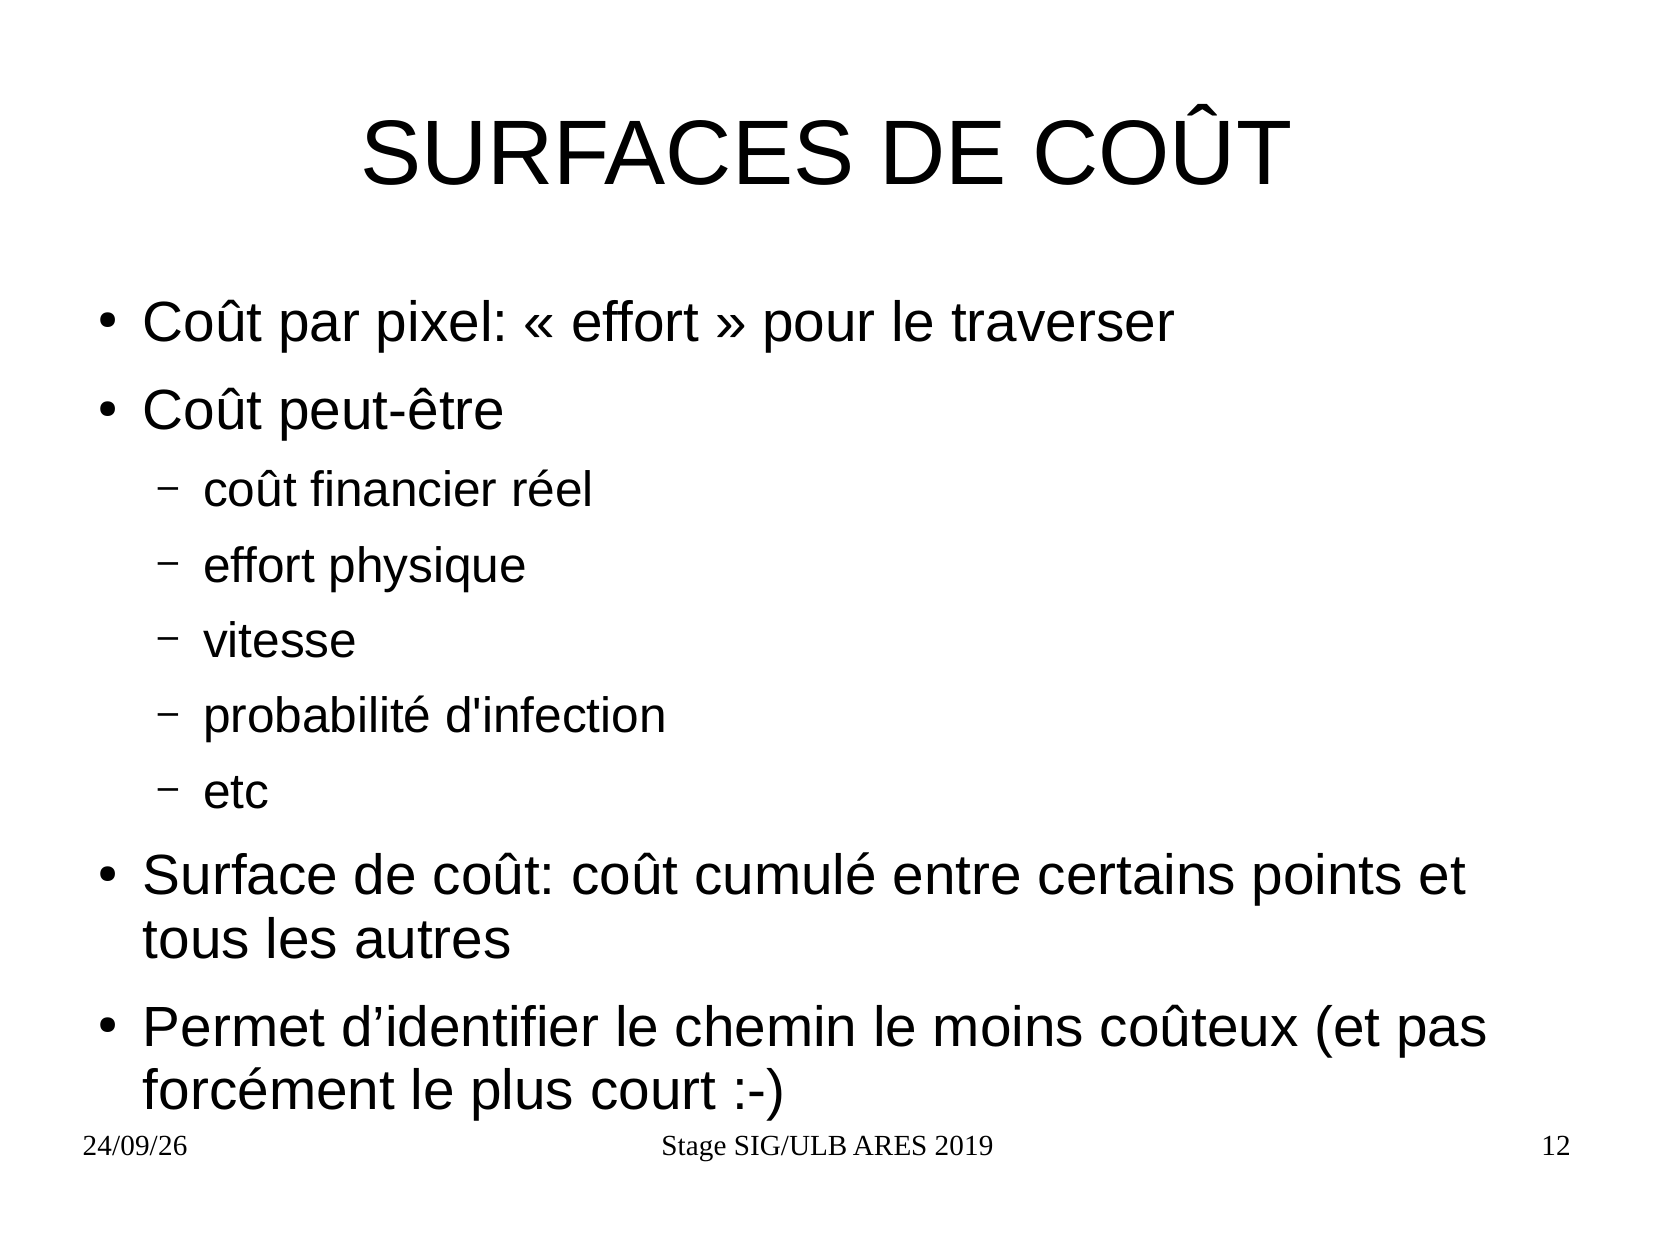

# SURFACES DE COÛT
Coût par pixel: « effort » pour le traverser
Coût peut-être
coût financier réel
effort physique
vitesse
probabilité d'infection
etc
Surface de coût: coût cumulé entre certains points et tous les autres
Permet d’identifier le chemin le moins coûteux (et pas forcément le plus court :-)
Stage SIG/ULB ARES 2019
12